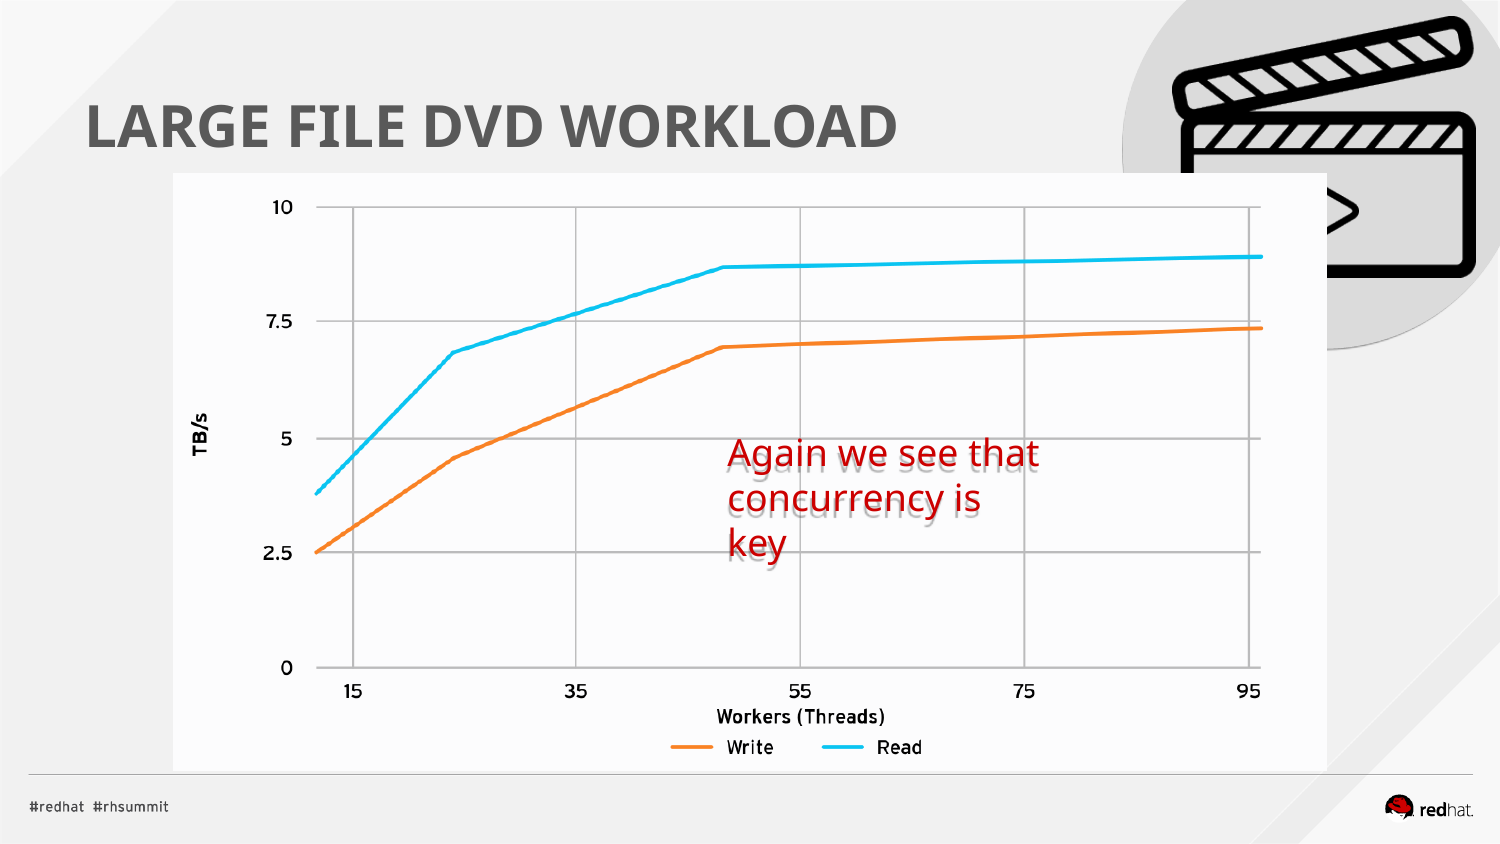

LARGE FILE DVD WORKLOAD
Again we see that
concurrency is key